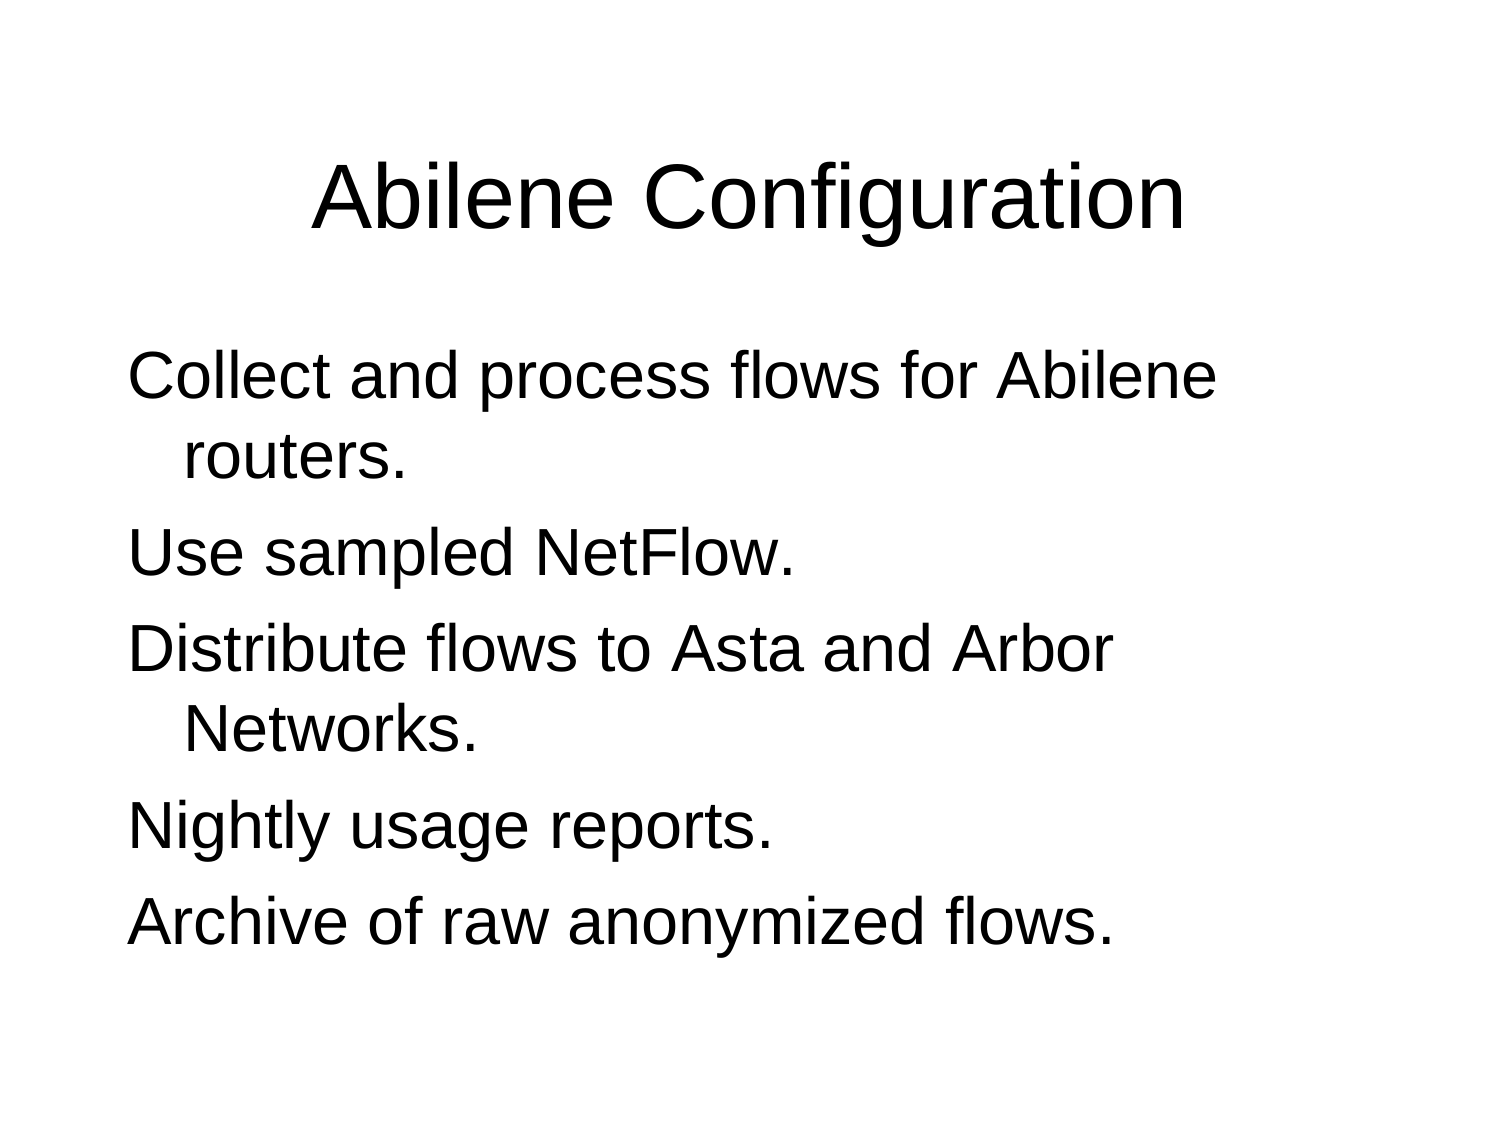

# Abilene Configuration
Collect and process flows for Abilene routers.
Use sampled NetFlow.
Distribute flows to Asta and Arbor Networks.
Nightly usage reports.
Archive of raw anonymized flows.